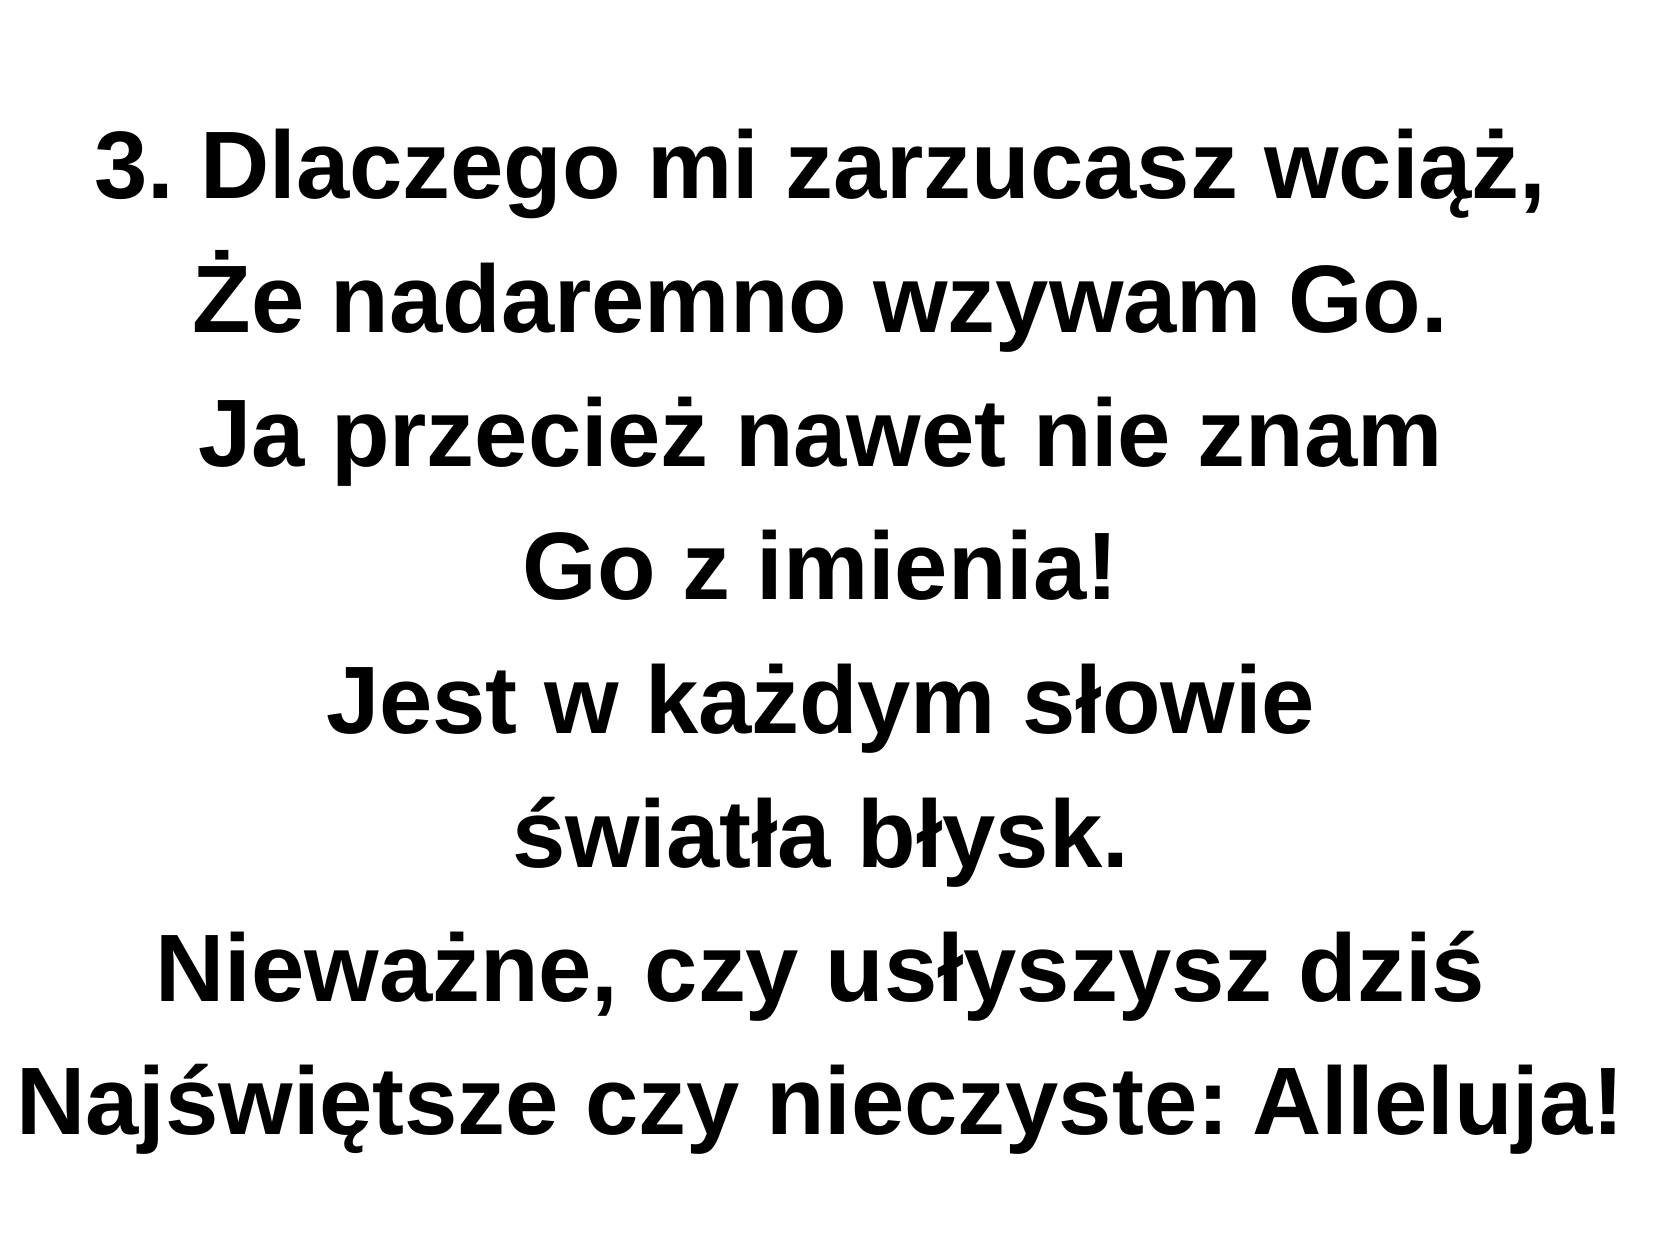

# 3. Dlaczego mi zarzucasz wciąż,
Że nadaremno wzywam Go.
Ja przecież nawet nie znam
Go z imienia!
Jest w każdym słowie
światła błysk.
Nieważne, czy usłyszysz dziś
Najświętsze czy nieczyste: Alleluja!